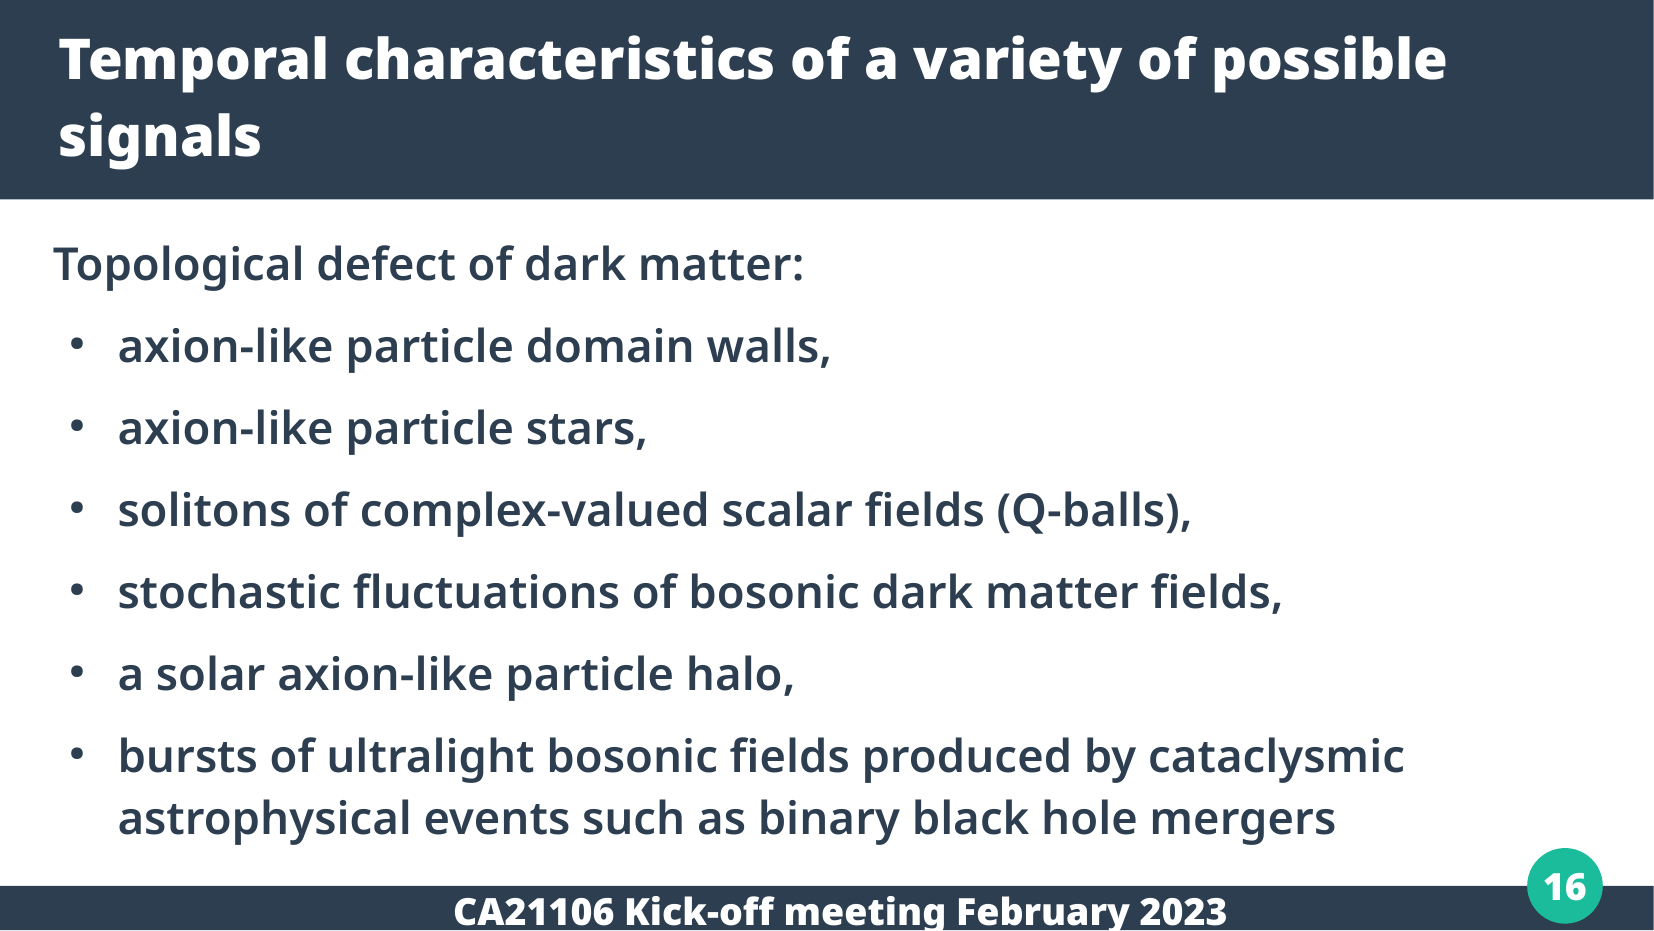

# Temporal characteristics of a variety of possible signals
Topological defect of dark matter:
axion-like particle domain walls,
axion-like particle stars,
solitons of complex-valued scalar fields (Q-balls),
stochastic fluctuations of bosonic dark matter fields,
a solar axion-like particle halo,
bursts of ultralight bosonic fields produced by cataclysmic astrophysical events such as binary black hole mergers
CA21106 Kick-off meeting February 2023